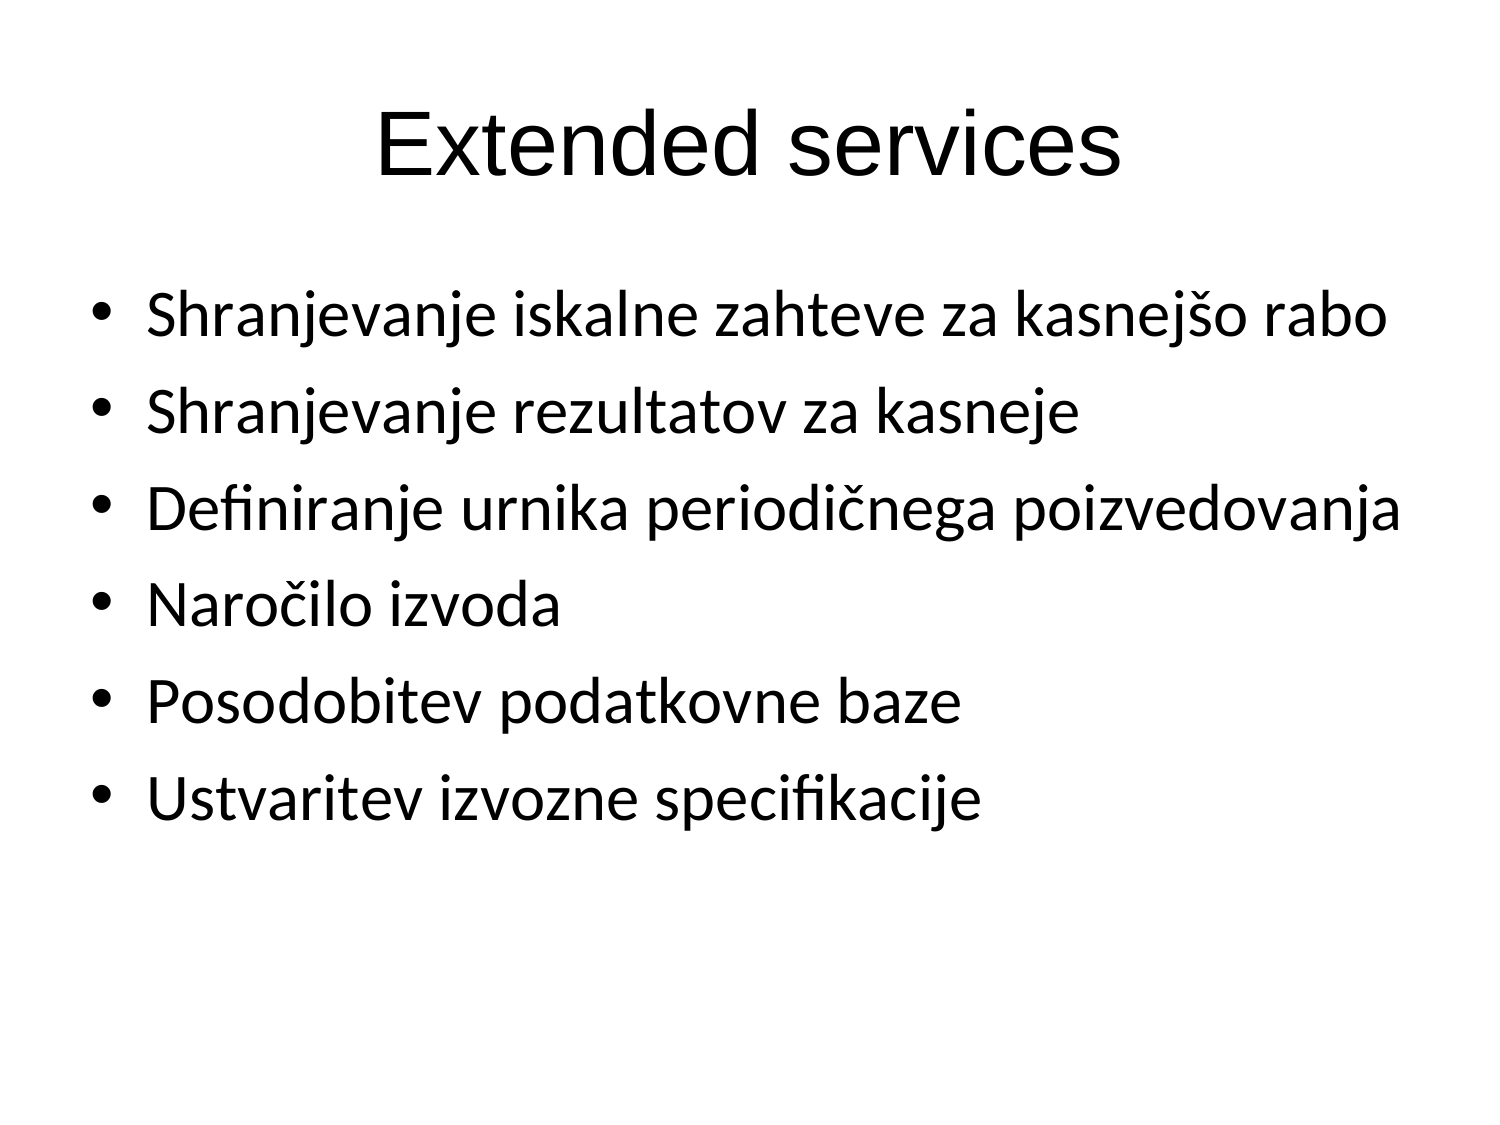

# Extended services
Shranjevanje iskalne zahteve za kasnejšo rabo
Shranjevanje rezultatov za kasneje
Definiranje urnika periodičnega poizvedovanja
Naročilo izvoda
Posodobitev podatkovne baze
Ustvaritev izvozne specifikacije